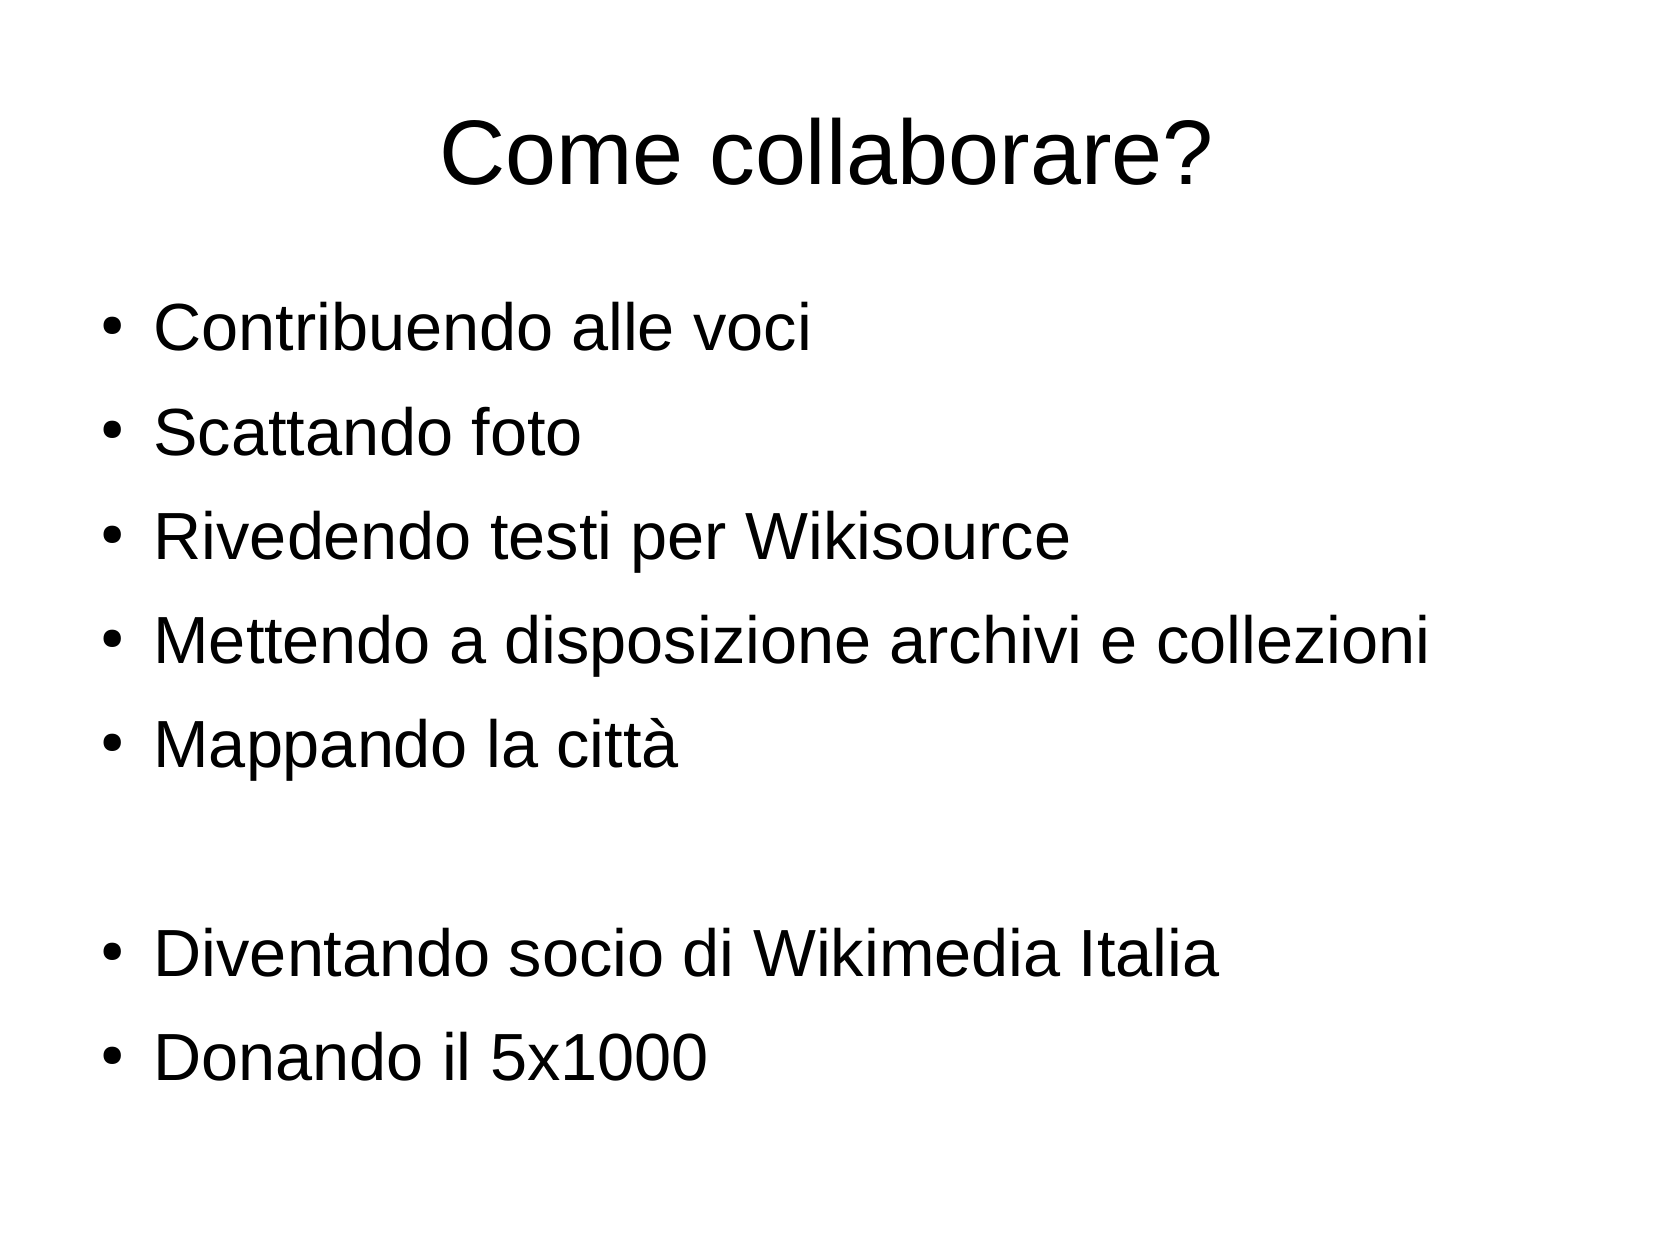

# Come collaborare?
Contribuendo alle voci
Scattando foto
Rivedendo testi per Wikisource
Mettendo a disposizione archivi e collezioni
Mappando la città
Diventando socio di Wikimedia Italia
Donando il 5x1000